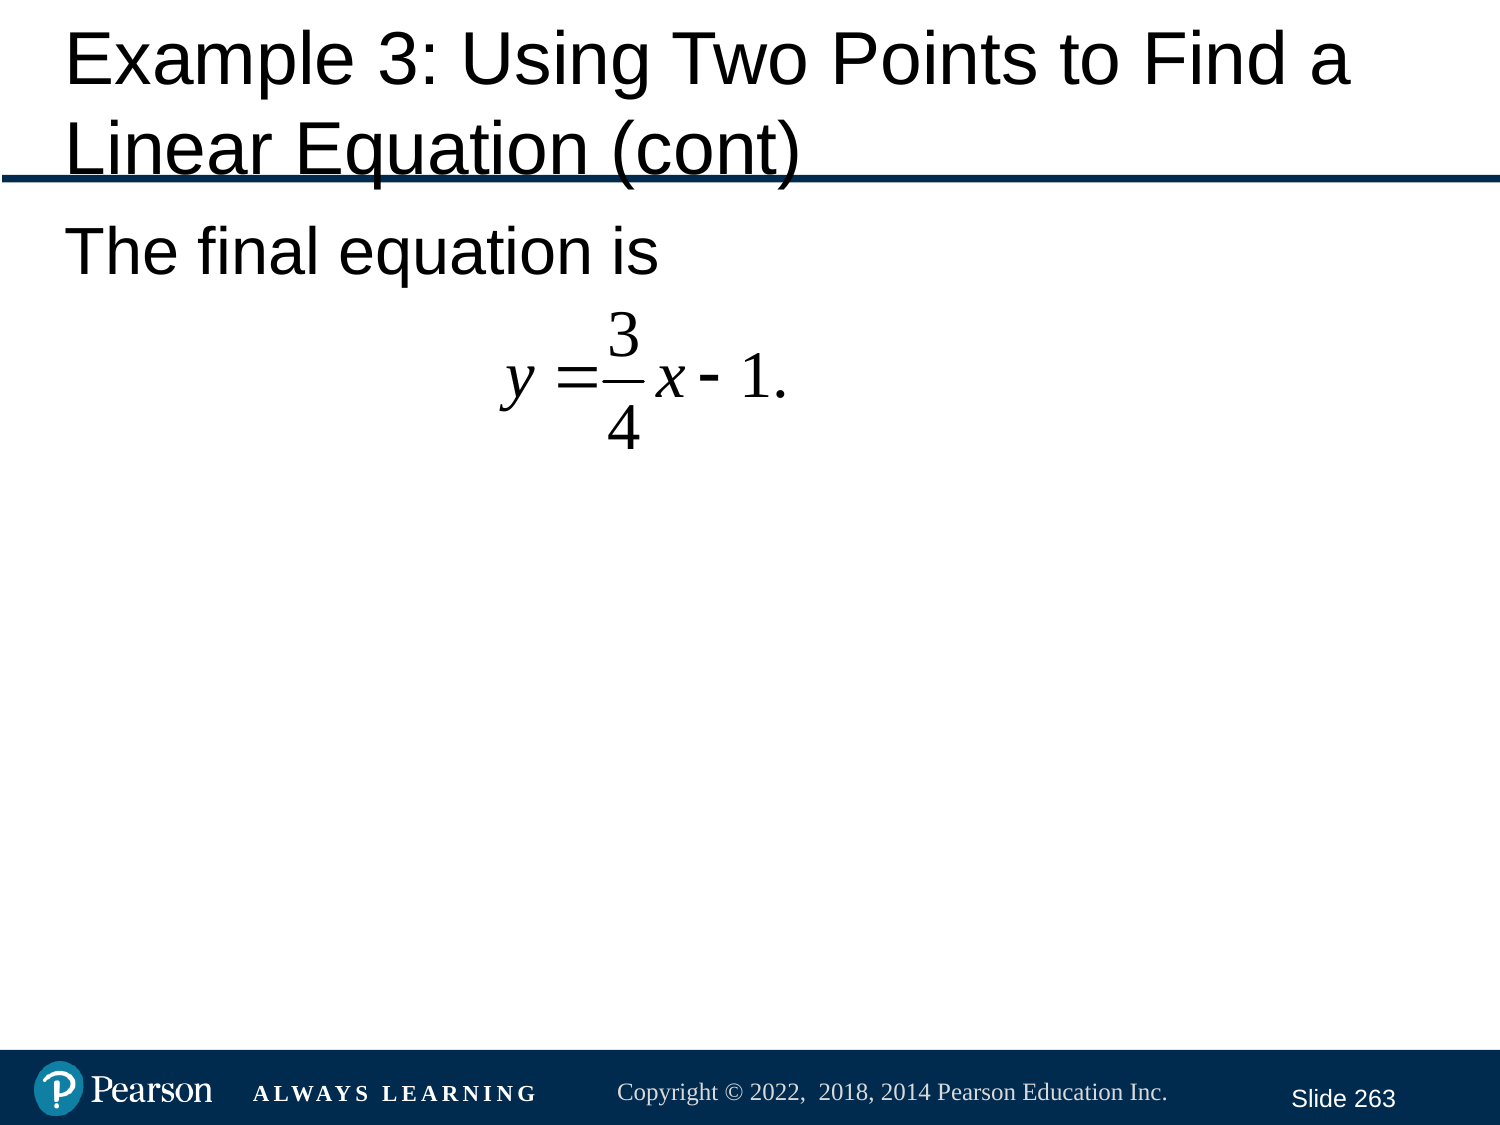

# Example 3: Using Two Points to Find a Linear Equation (cont)
The final equation is